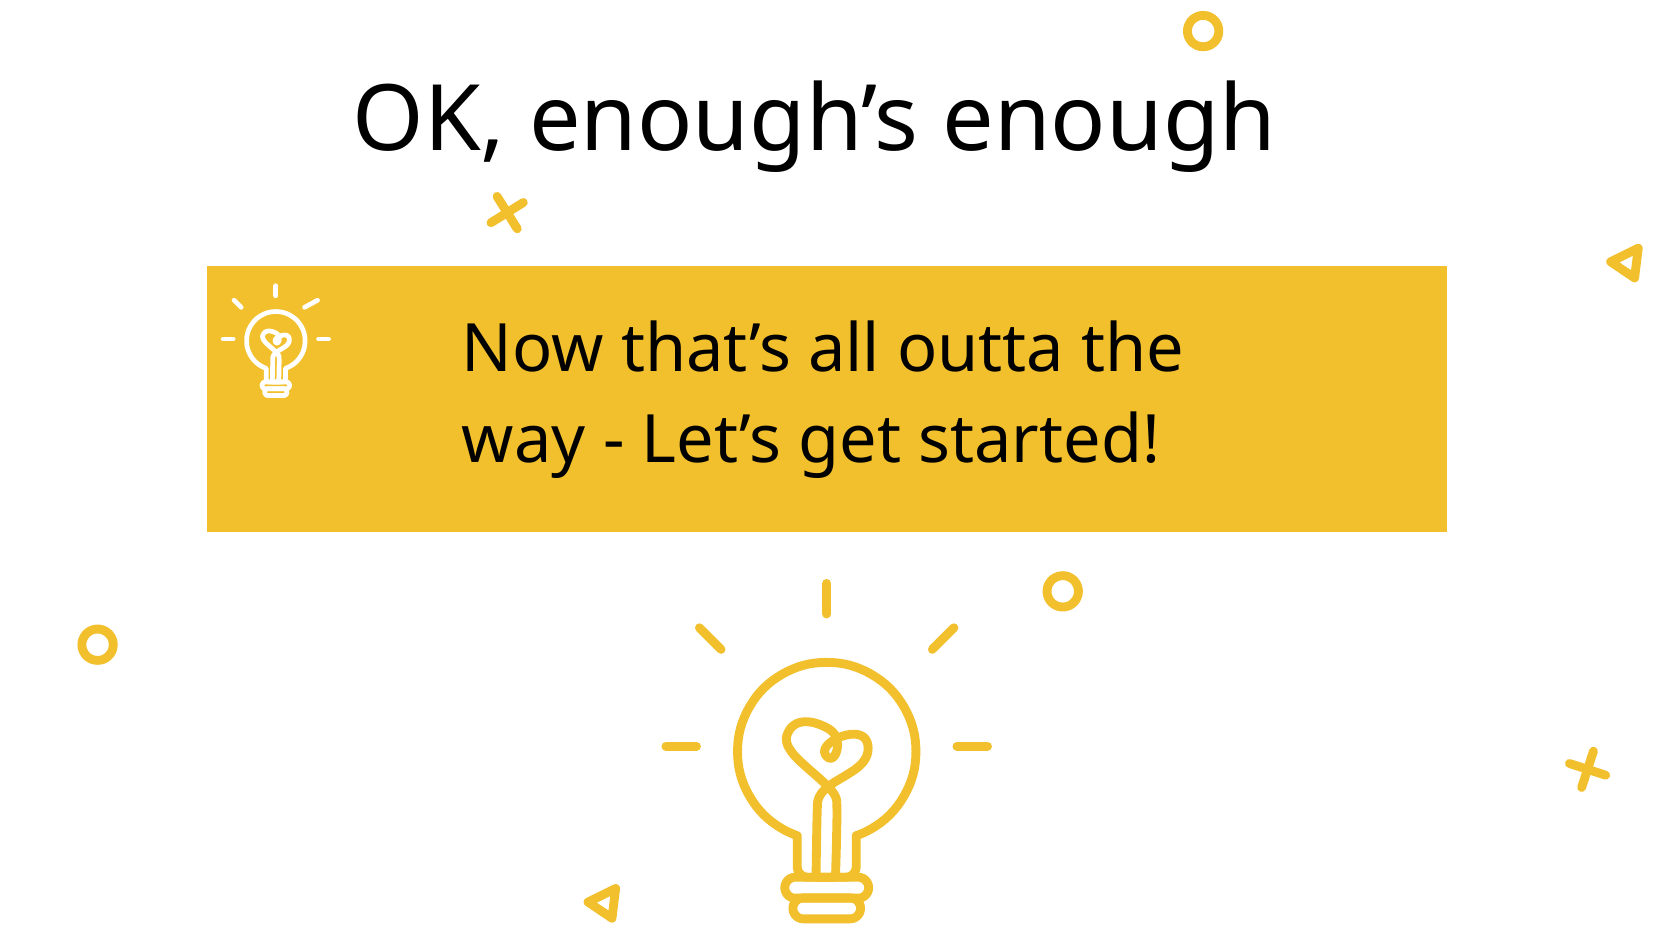

# OK, enough’s enough
Now that’s all outta the way - Let’s get started!